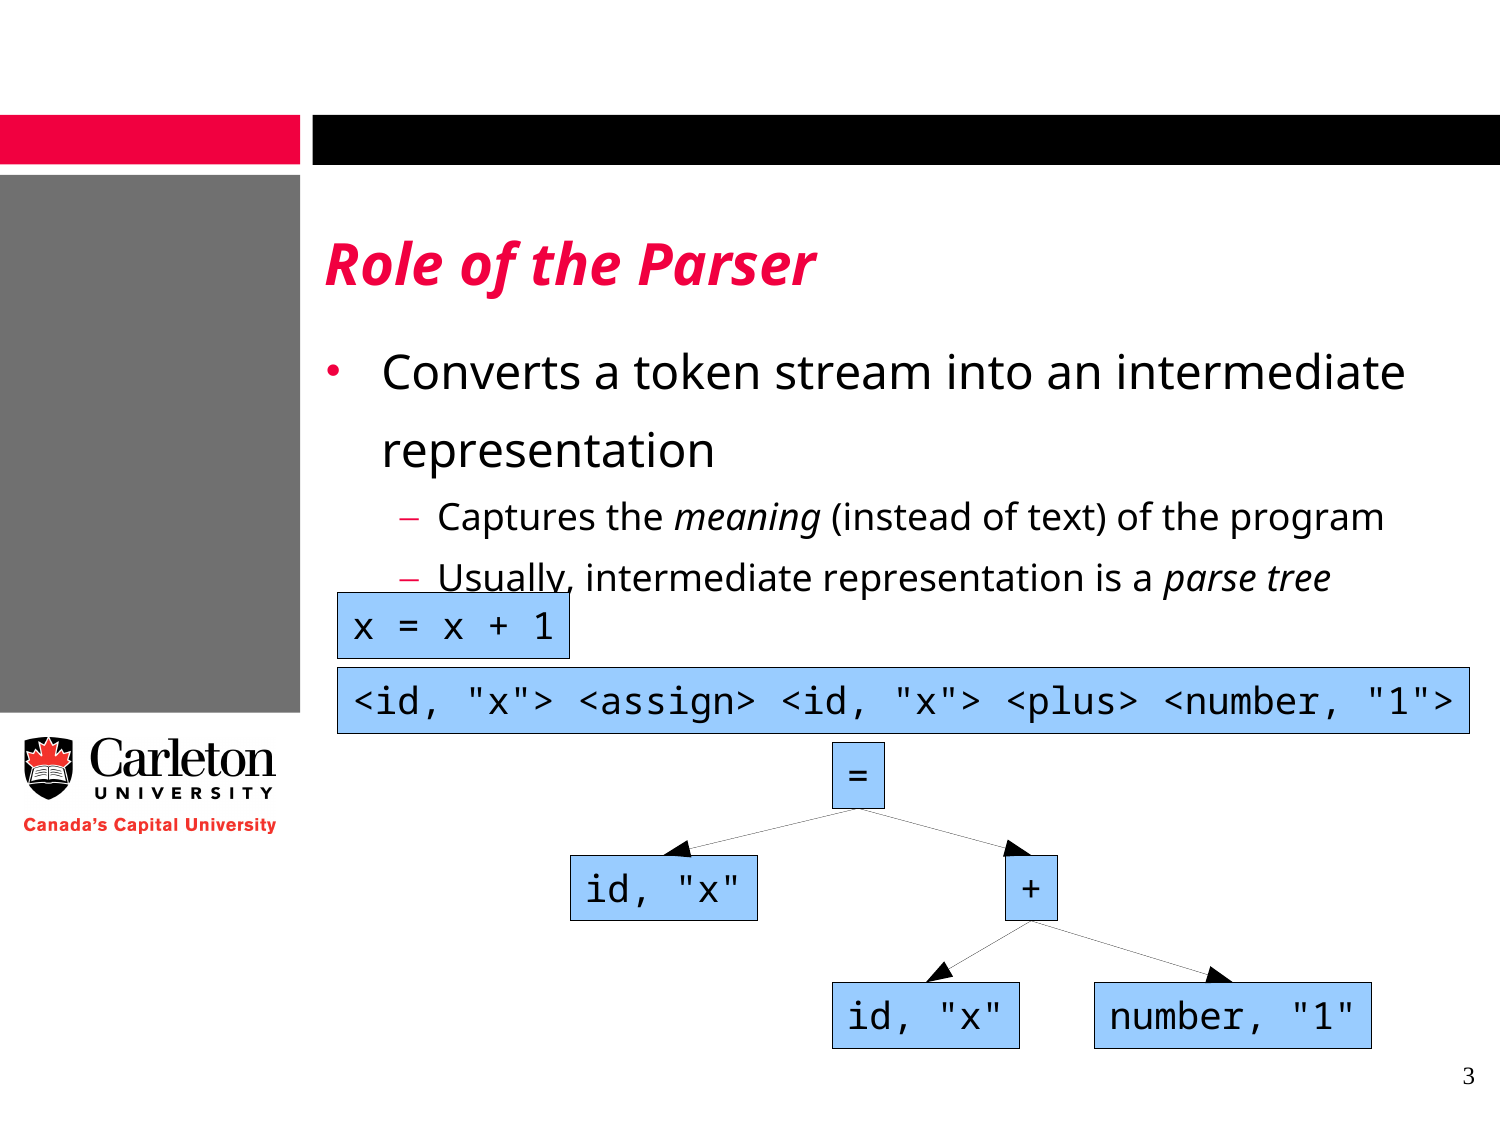

# Role of the Parser
Converts a token stream into an intermediate representation
Captures the meaning (instead of text) of the program
Usually, intermediate representation is a parse tree
x = x + 1
<id, "x"> <assign> <id, "x"> <plus> <number, "1">
=
id, "x"
+
id, "x"
number, "1"
3